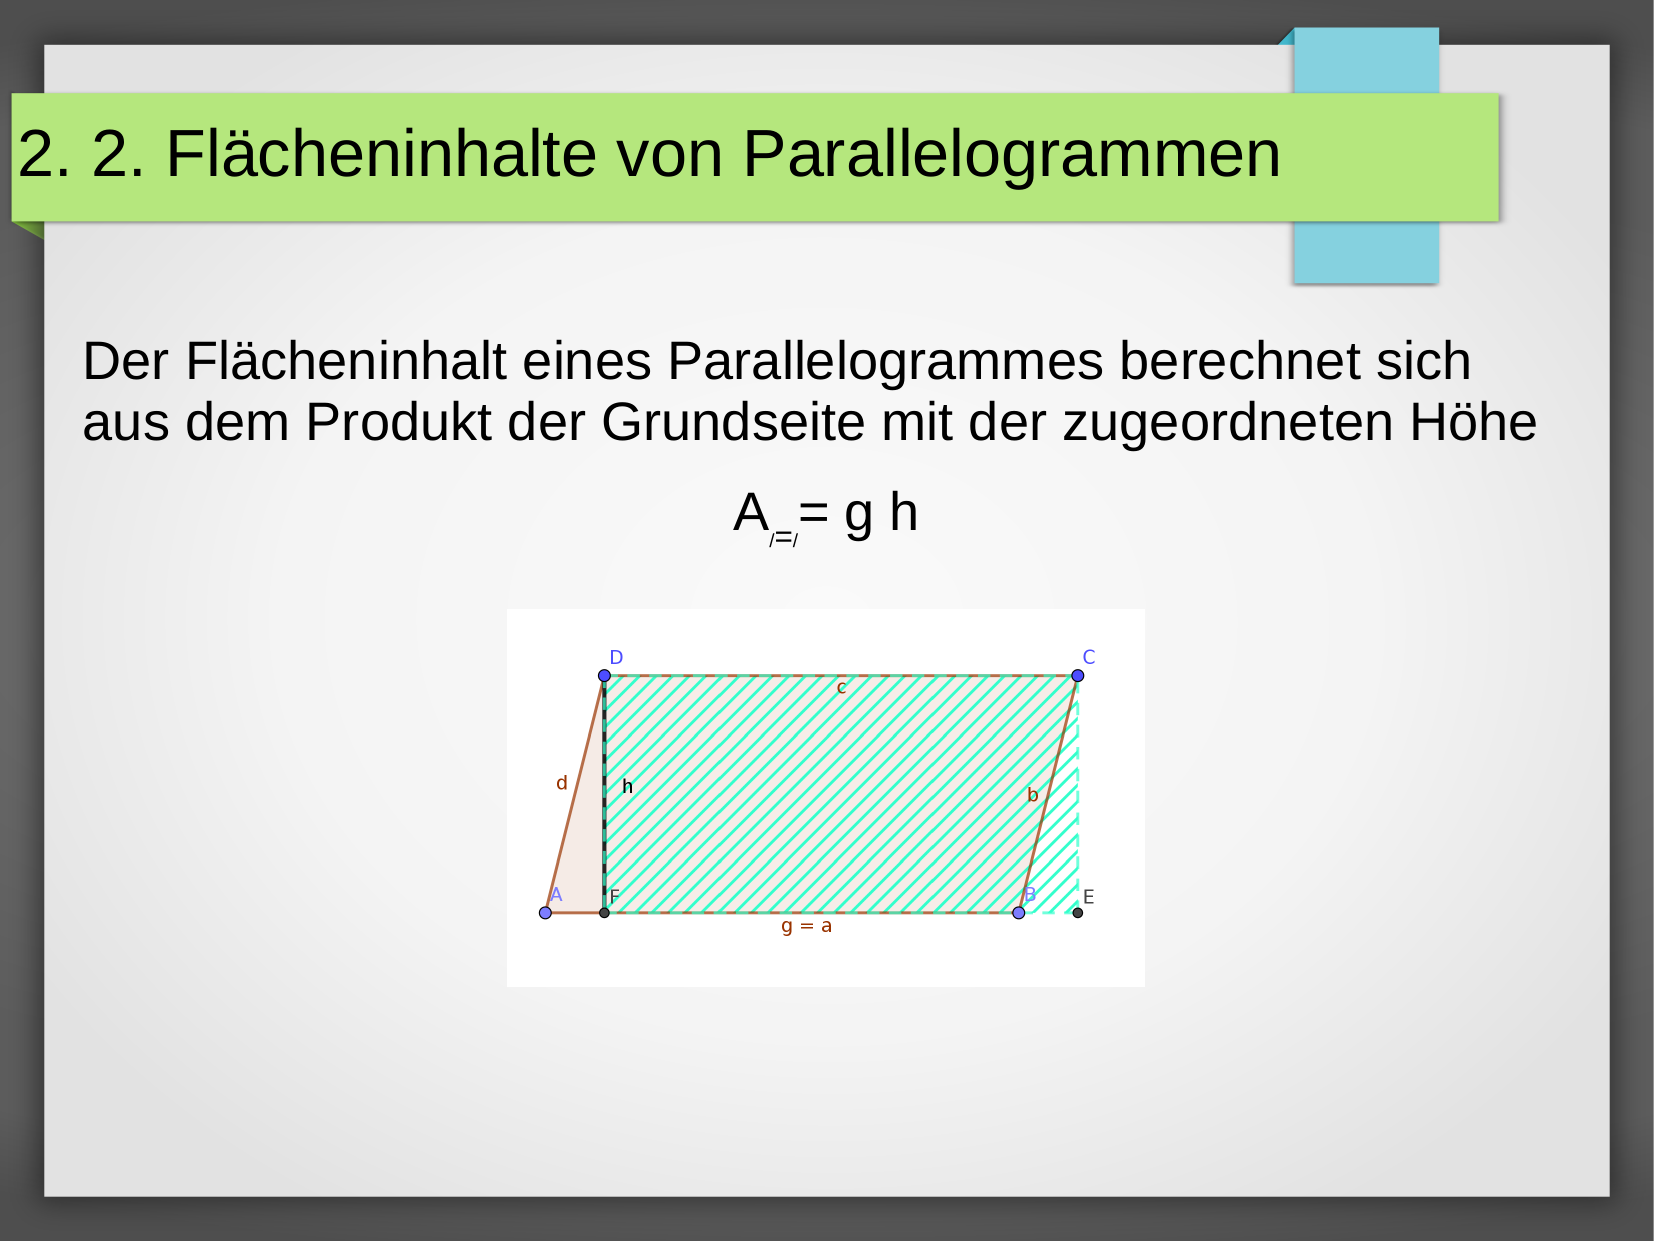

2. 2. Flächeninhalte von Parallelogrammen
# Der Flächeninhalt eines Parallelogrammes berechnet sich aus dem Produkt der Grundseite mit der zugeordneten Höhe
A/=/= g h